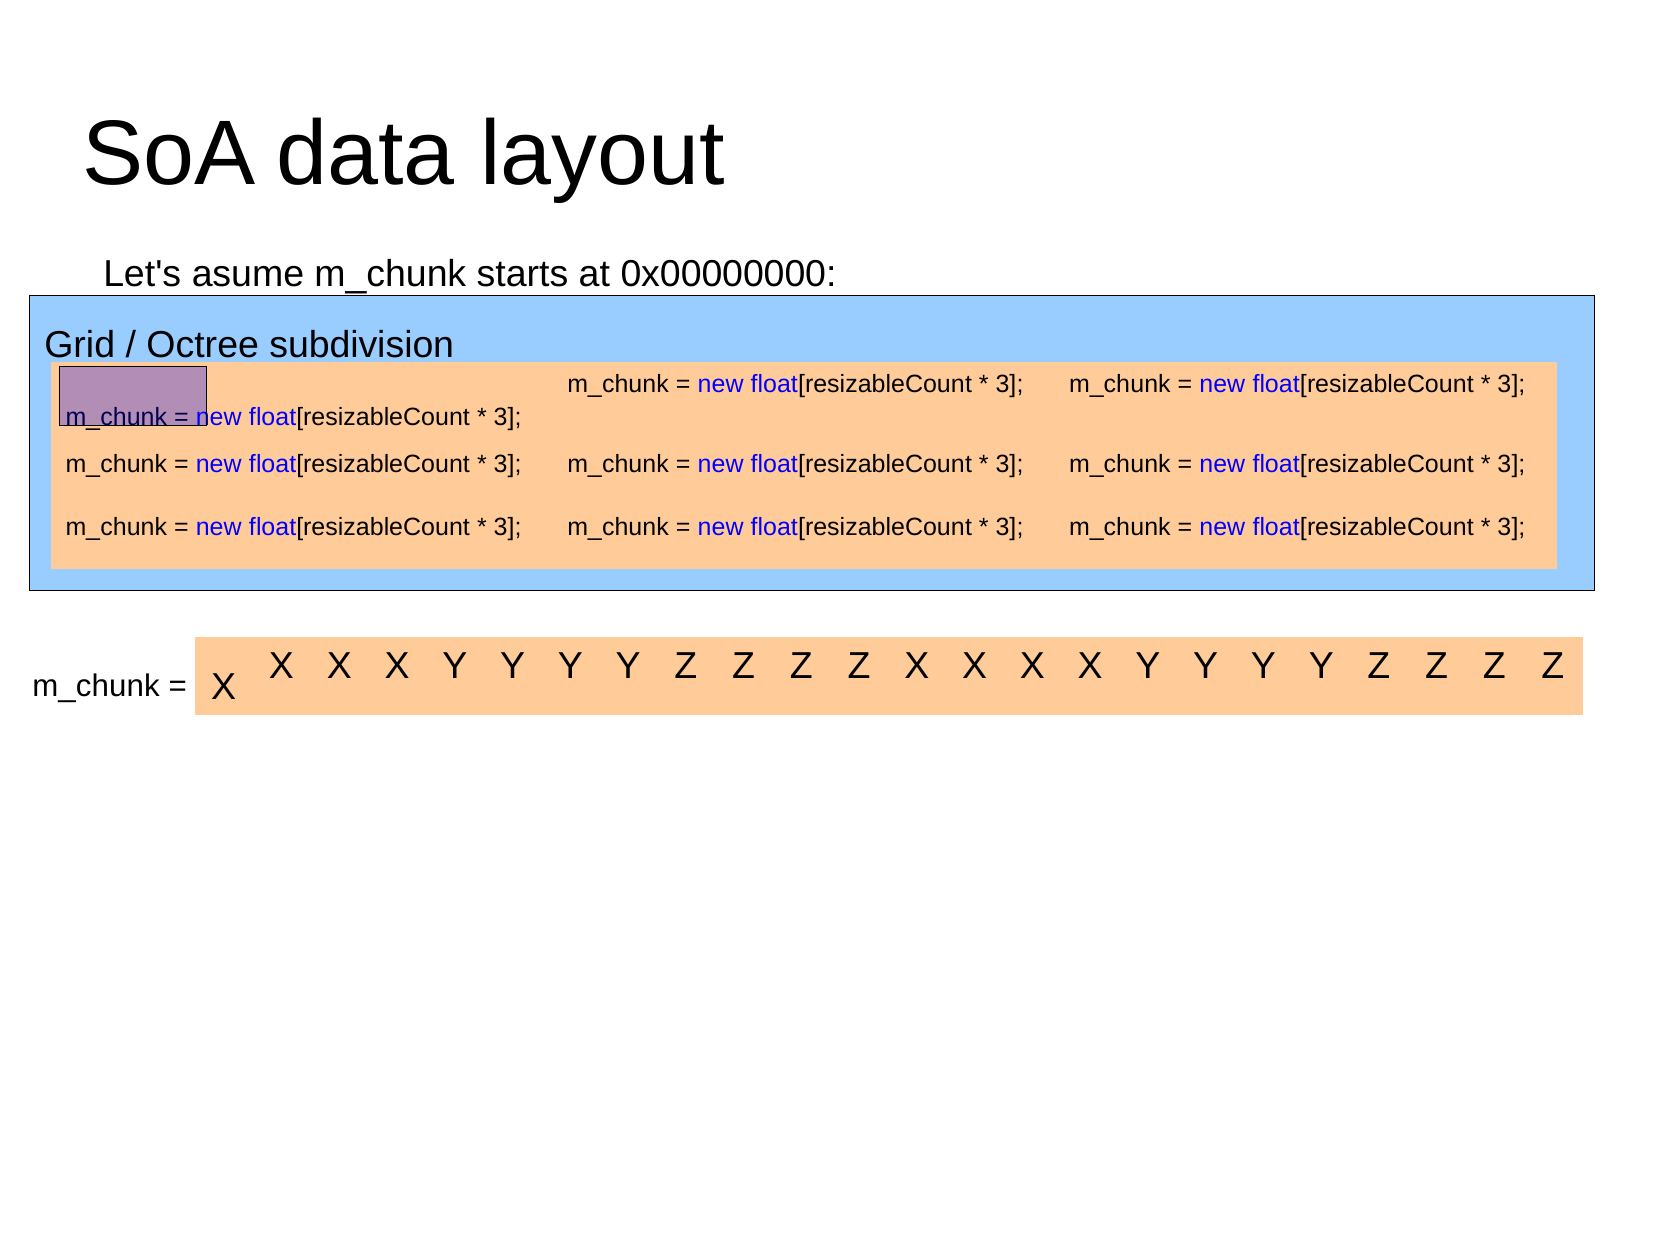

# SoA data layout
Let's asume m_chunk starts at 0x00000000:
Grid / Octree subdivision
| m\_chunk = new float[resizableCount \* 3]; | m\_chunk = new float[resizableCount \* 3]; | m\_chunk = new float[resizableCount \* 3]; |
| --- | --- | --- |
| m\_chunk = new float[resizableCount \* 3]; | m\_chunk = new float[resizableCount \* 3]; | m\_chunk = new float[resizableCount \* 3]; |
| m\_chunk = new float[resizableCount \* 3]; | m\_chunk = new float[resizableCount \* 3]; | m\_chunk = new float[resizableCount \* 3]; |
| X | X | X | X | Y | Y | Y | Y | Z | Z | Z | Z | X | X | X | X | Y | Y | Y | Y | Z | Z | Z | Z |
| --- | --- | --- | --- | --- | --- | --- | --- | --- | --- | --- | --- | --- | --- | --- | --- | --- | --- | --- | --- | --- | --- | --- | --- |
m_chunk =